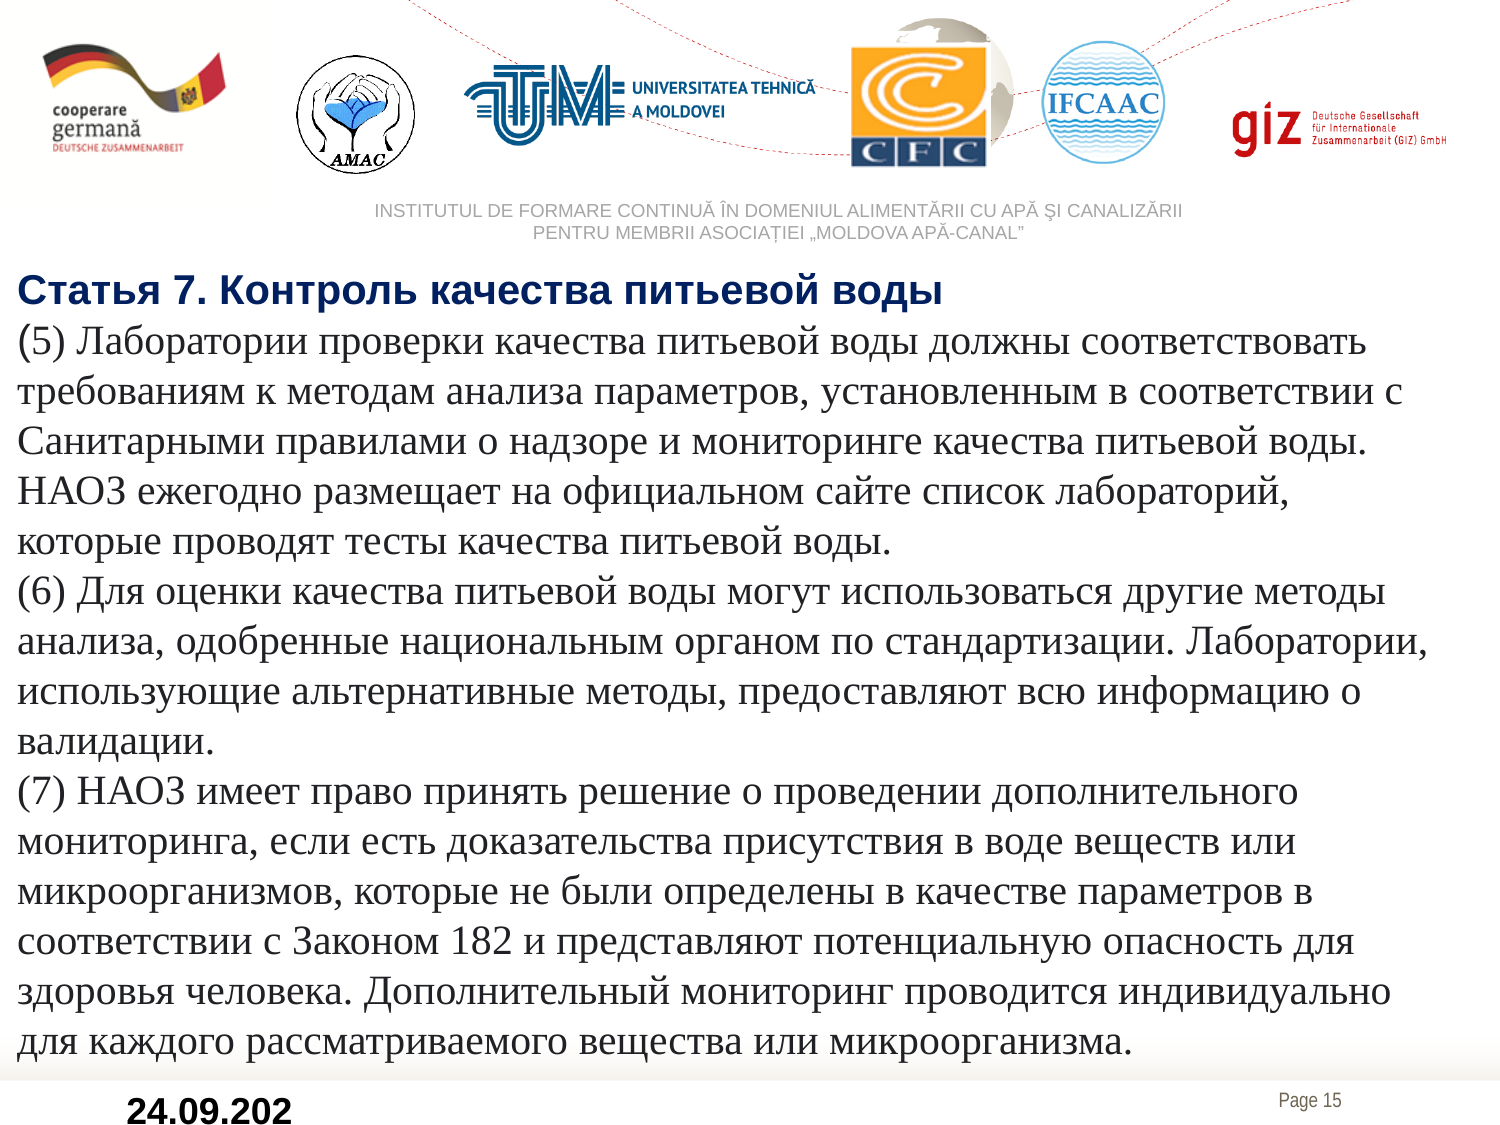

INSTITUTUL DE FORMARE CONTINUĂ ÎN DOMENIUL ALIMENTĂRII CU APĂ ŞI CANALIZĂRII
PENTRU MEMBRII ASOCIAȚIEI „MOLDOVA APĂ-CANAL”
# Статья 7. Контроль качества питьевой воды (5) Лаборатории проверки качества питьевой воды должны соответствовать требованиям к методам анализа параметров, установленным в соответствии с Санитарными правилами о надзоре и мониторинге качества питьевой воды. НАОЗ ежегодно размещает на официальном сайте список лабораторий, которые проводят тесты качества питьевой воды. (6) Для оценки качества питьевой воды могут использоваться другие методы анализа, одобренные национальным органом по стандартизации. Лаборатории, использующие альтернативные методы, предоставляют всю информацию о валидации. (7) НАОЗ имеет право принять решение о проведении дополнительного мониторинга, если есть доказательства присутствия в воде веществ или микроорганизмов, которые не были определены в качестве параметров в соответствии с Законом 182 и представляют потенциальную опасность для здоровья человека. Дополнительный мониторинг проводится индивидуально для каждого рассматриваемого вещества или микроорганизма.